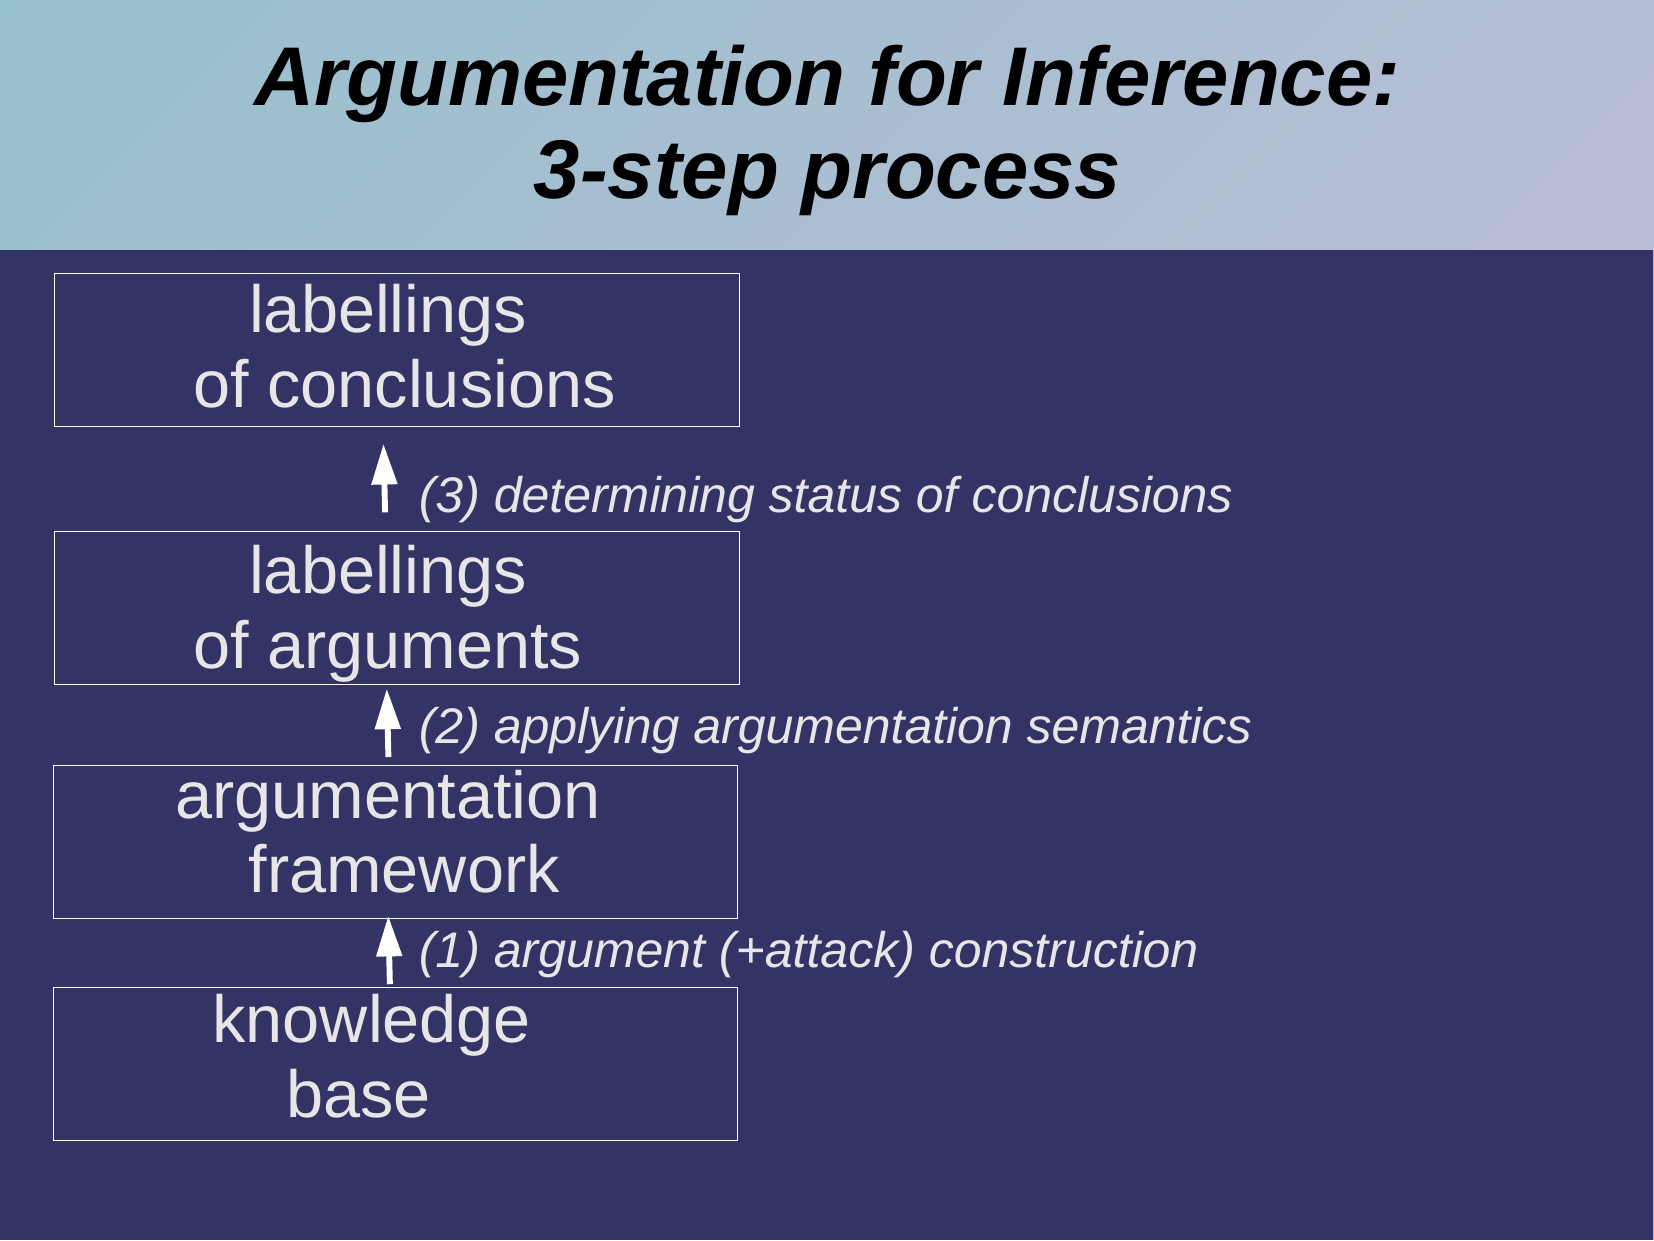

Argumentation for Inference:
3-step process
# labellings of conclusions
 			(3) determining status of conclusions
 labellings
 of arguments
 			(2) applying argumentation semantics
 argumentation
 framework
 			(1) argument (+attack) construction
 knowledge
 base